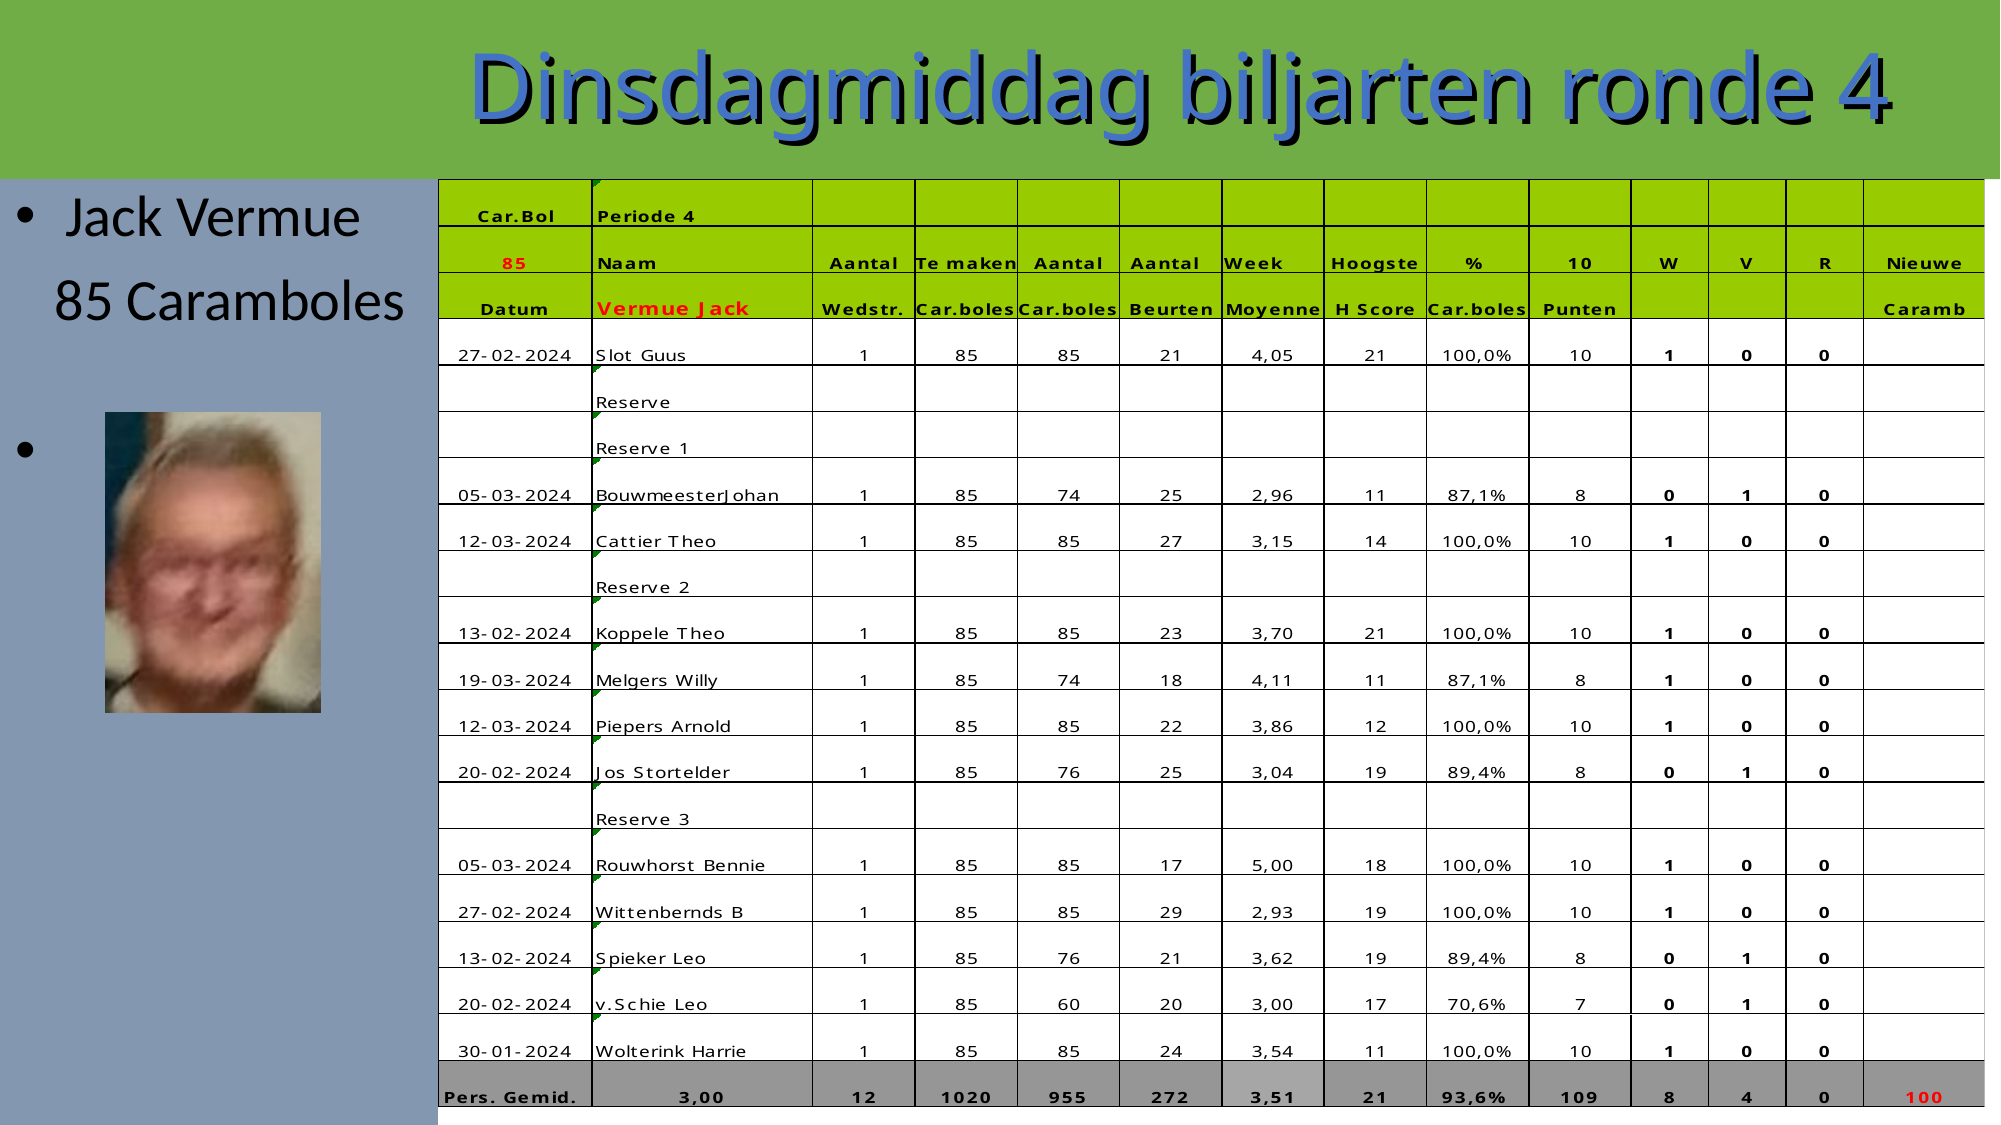

# Dinsdagmiddag biljarten ronde 4
 Jack Vermue
 85 Caramboles